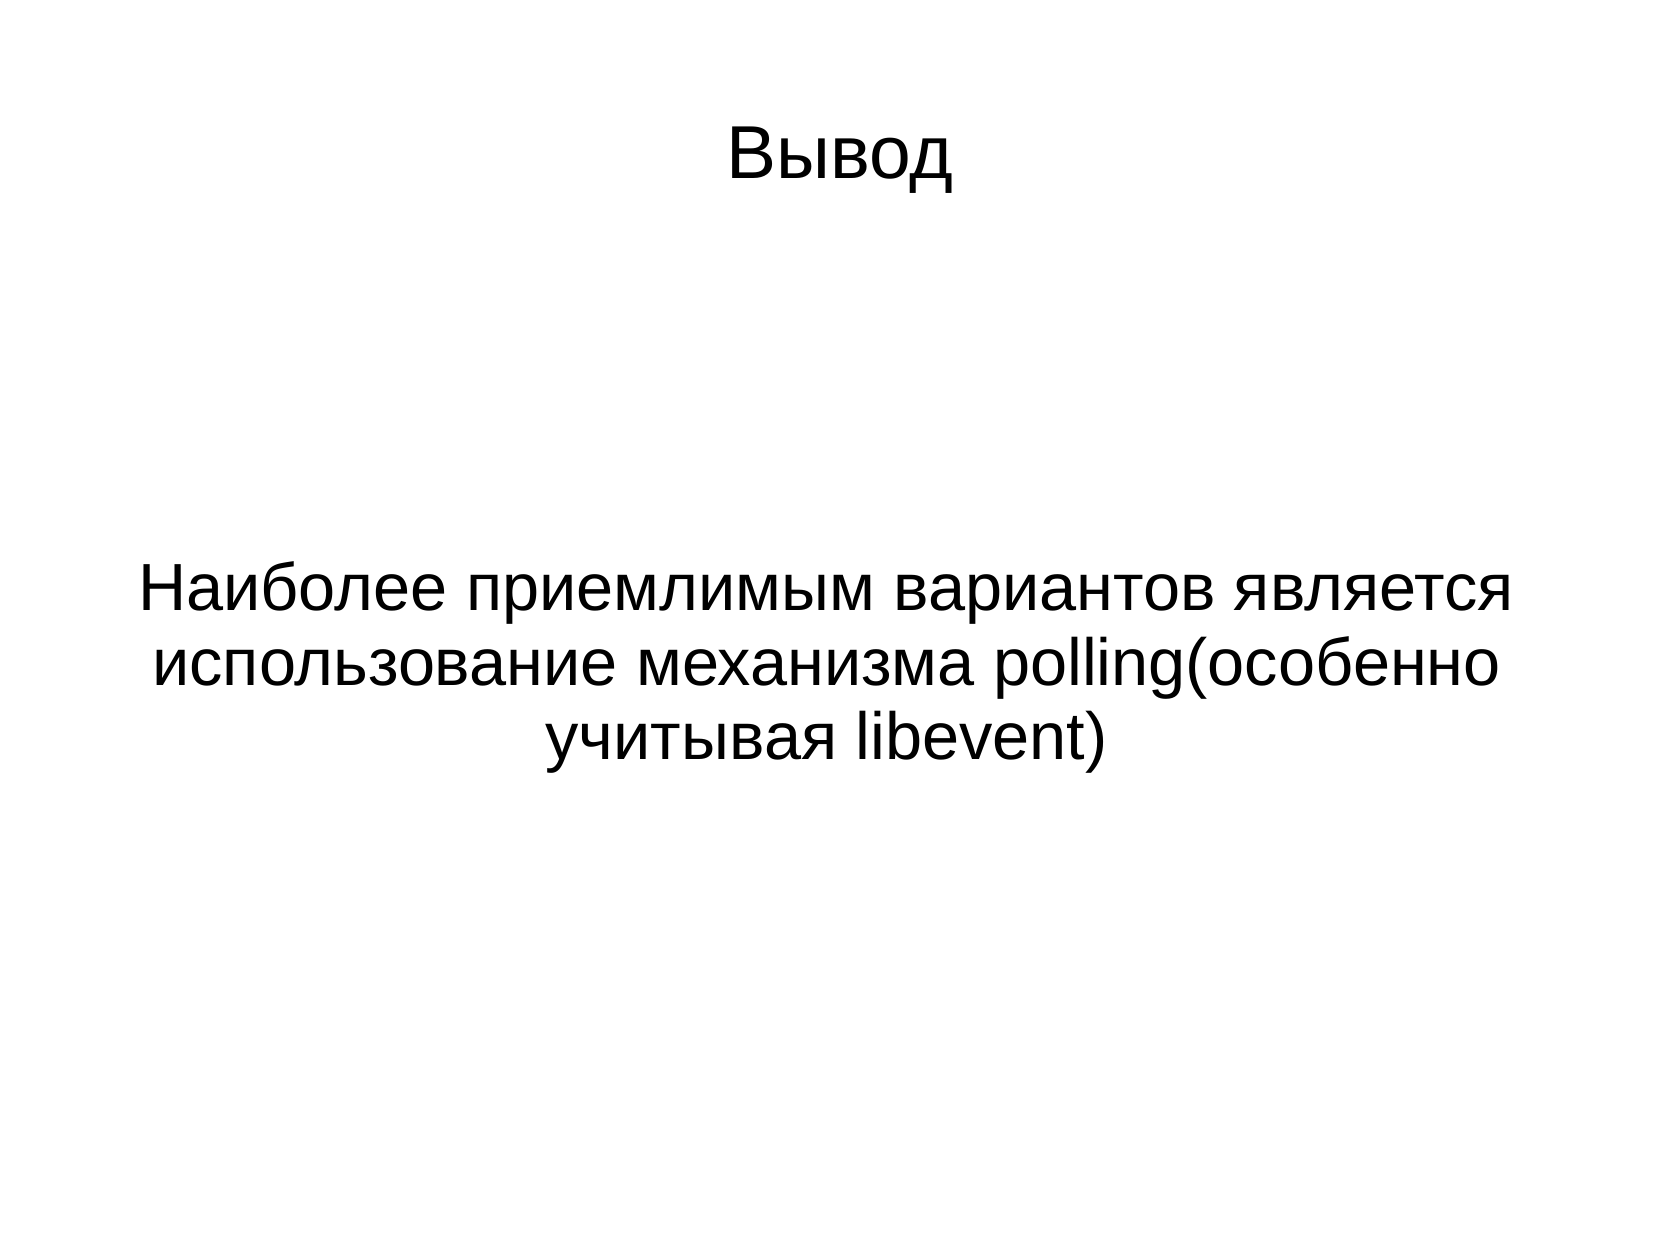

# Вывод
Наиболее приемлимым вариантов является использование механизма polling(особенно учитывая libevent)